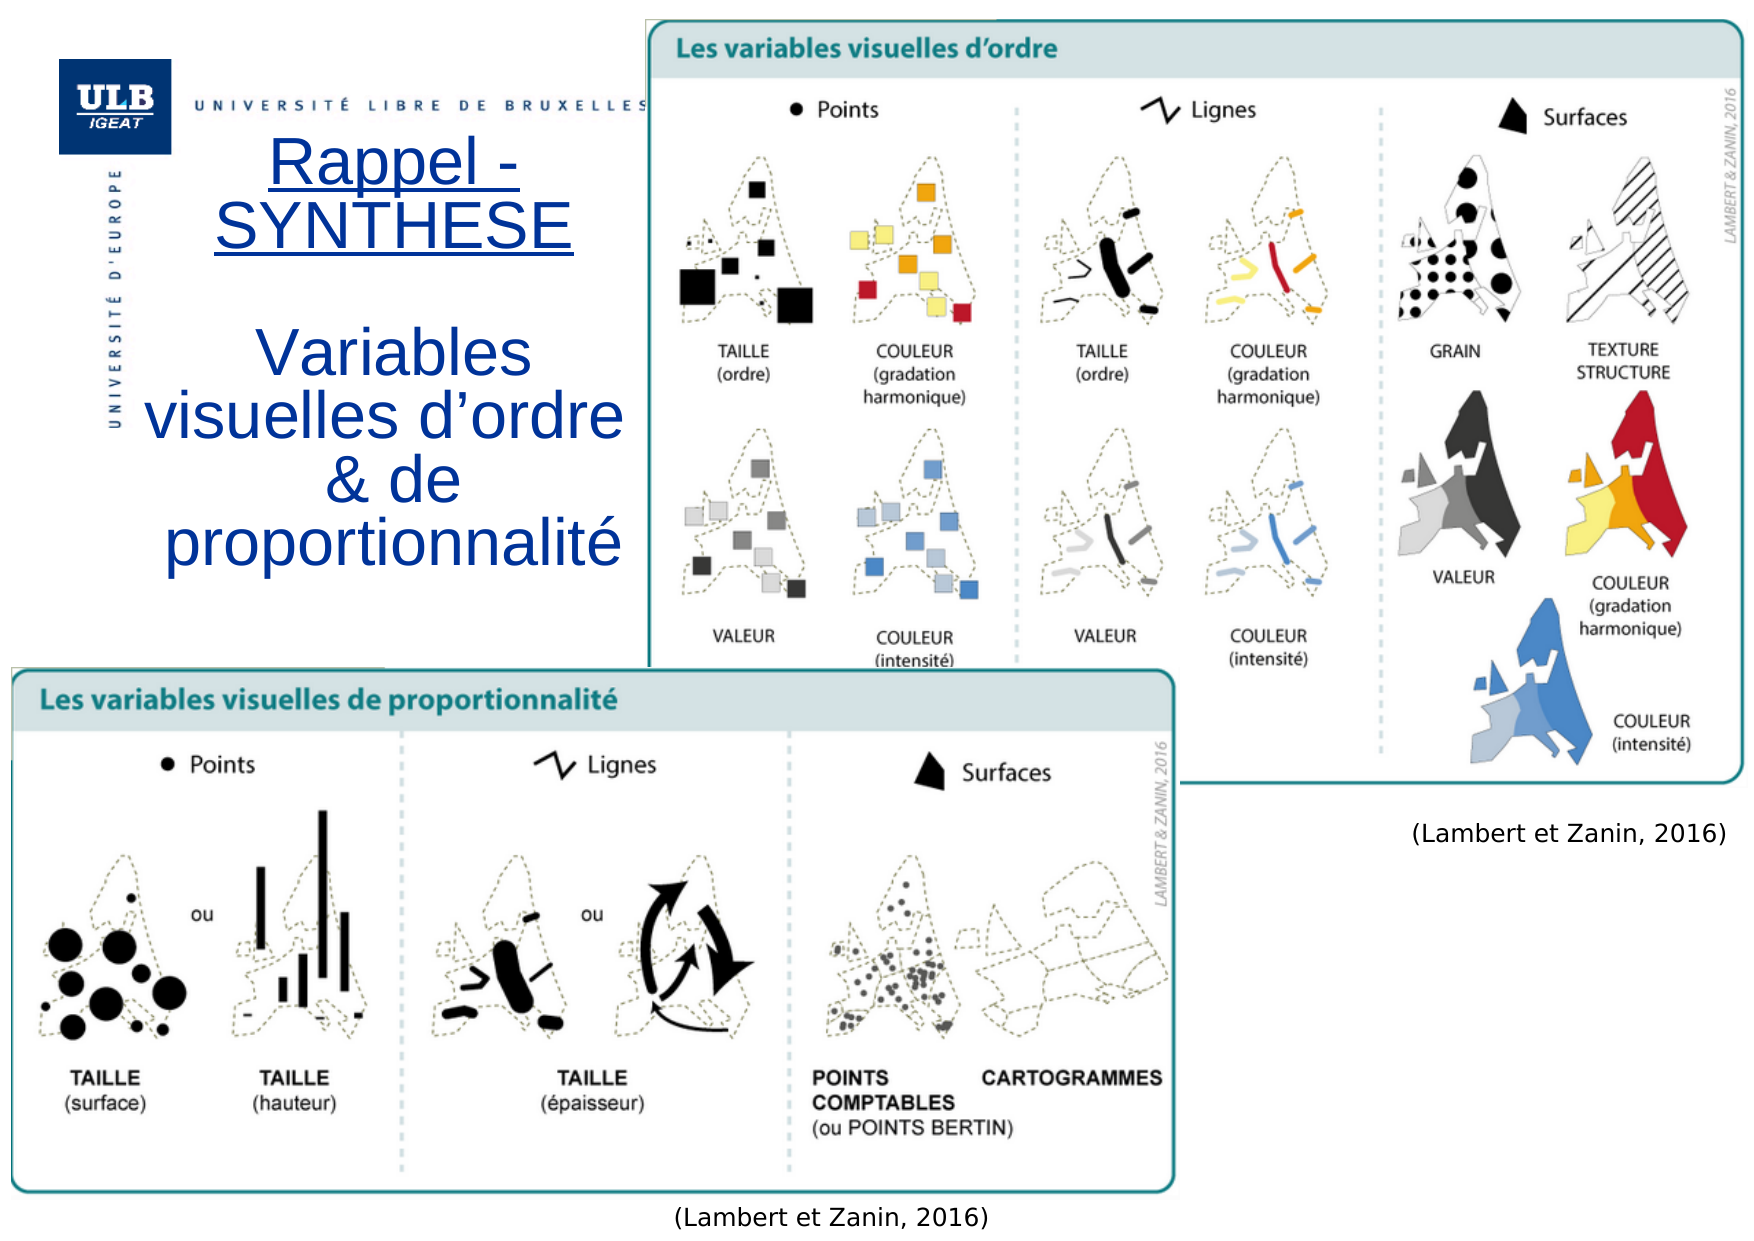

# Rappel - SYNTHESE Variables visuelles d’ordre & de proportionnalité
(Lambert et Zanin, 2016)
(Lambert et Zanin, 2016)